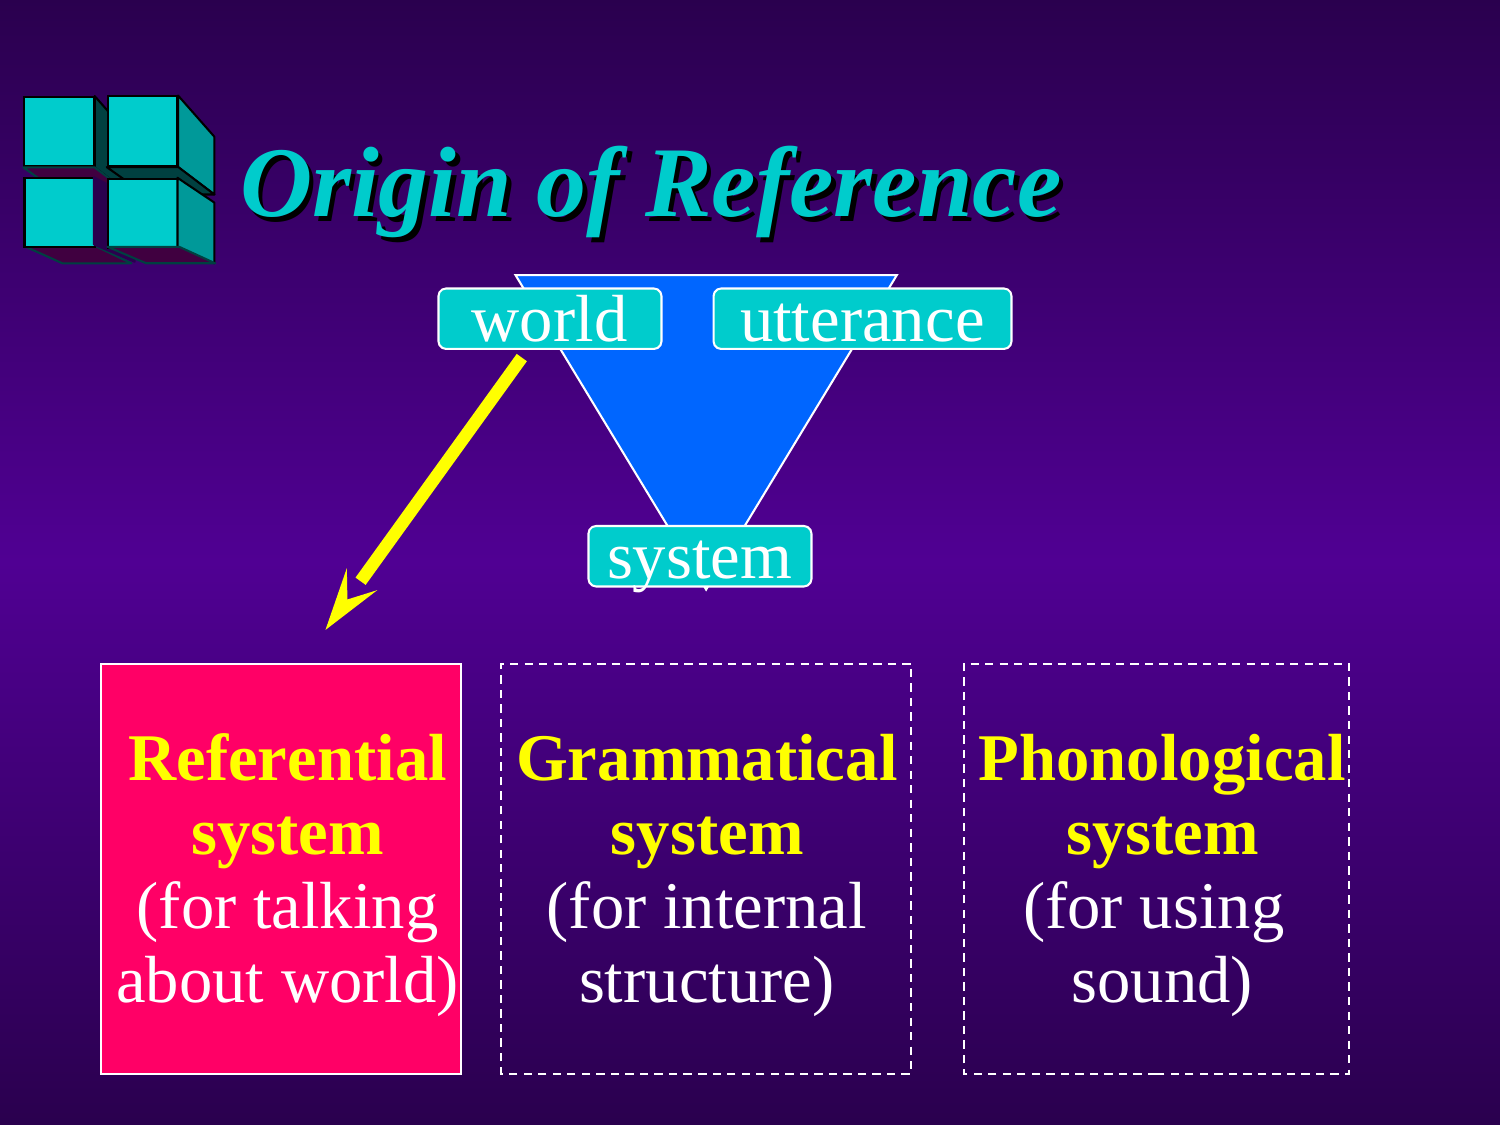

# Origin of Reference
world
utterance
system
Referential
system
(for talking
about world)
Grammatical
system
(for internal
structure)
Phonological
system
(for using
sound)